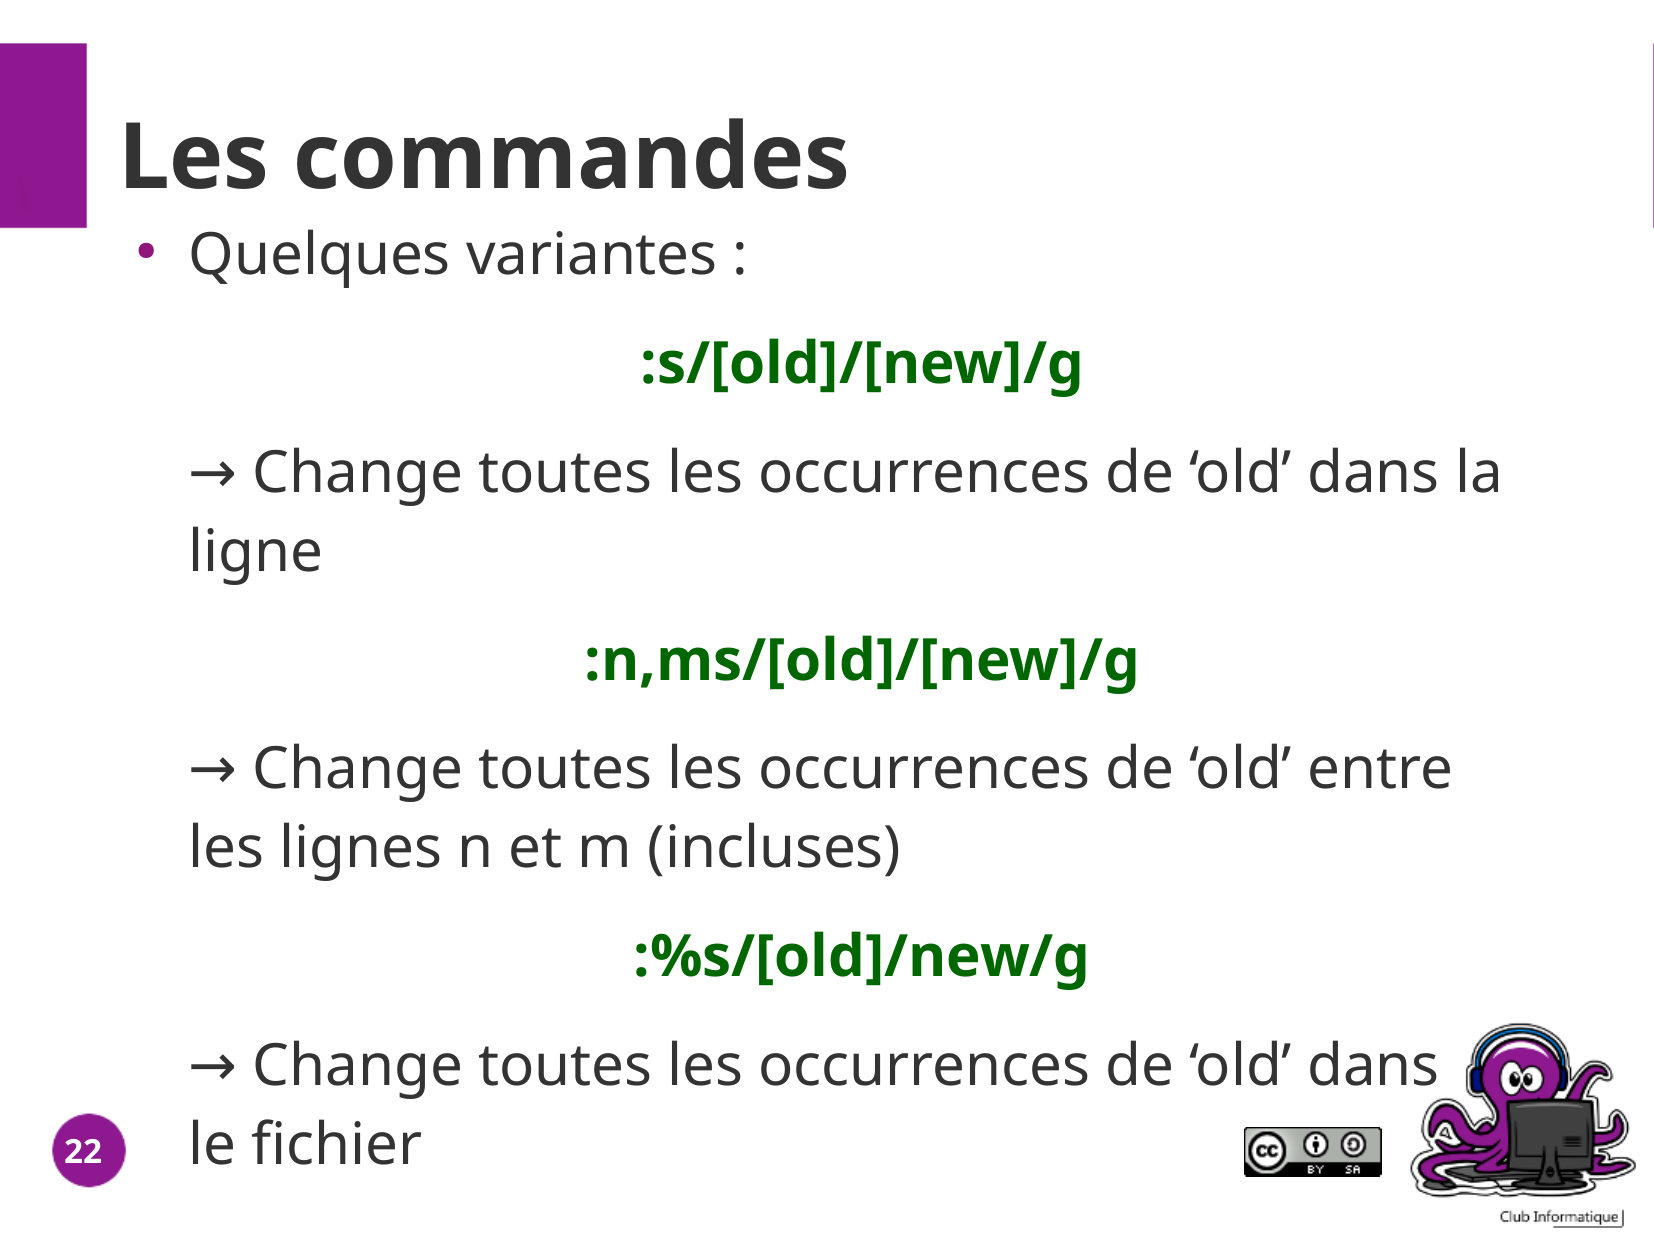

# Les commandes
Quelques variantes :
:s/[old]/[new]/g
→ Change toutes les occurrences de ‘old’ dans la ligne
:n,ms/[old]/[new]/g
→ Change toutes les occurrences de ‘old’ entre les lignes n et m (incluses)
:%s/[old]/new/g
→ Change toutes les occurrences de ‘old’ dans le fichier
22